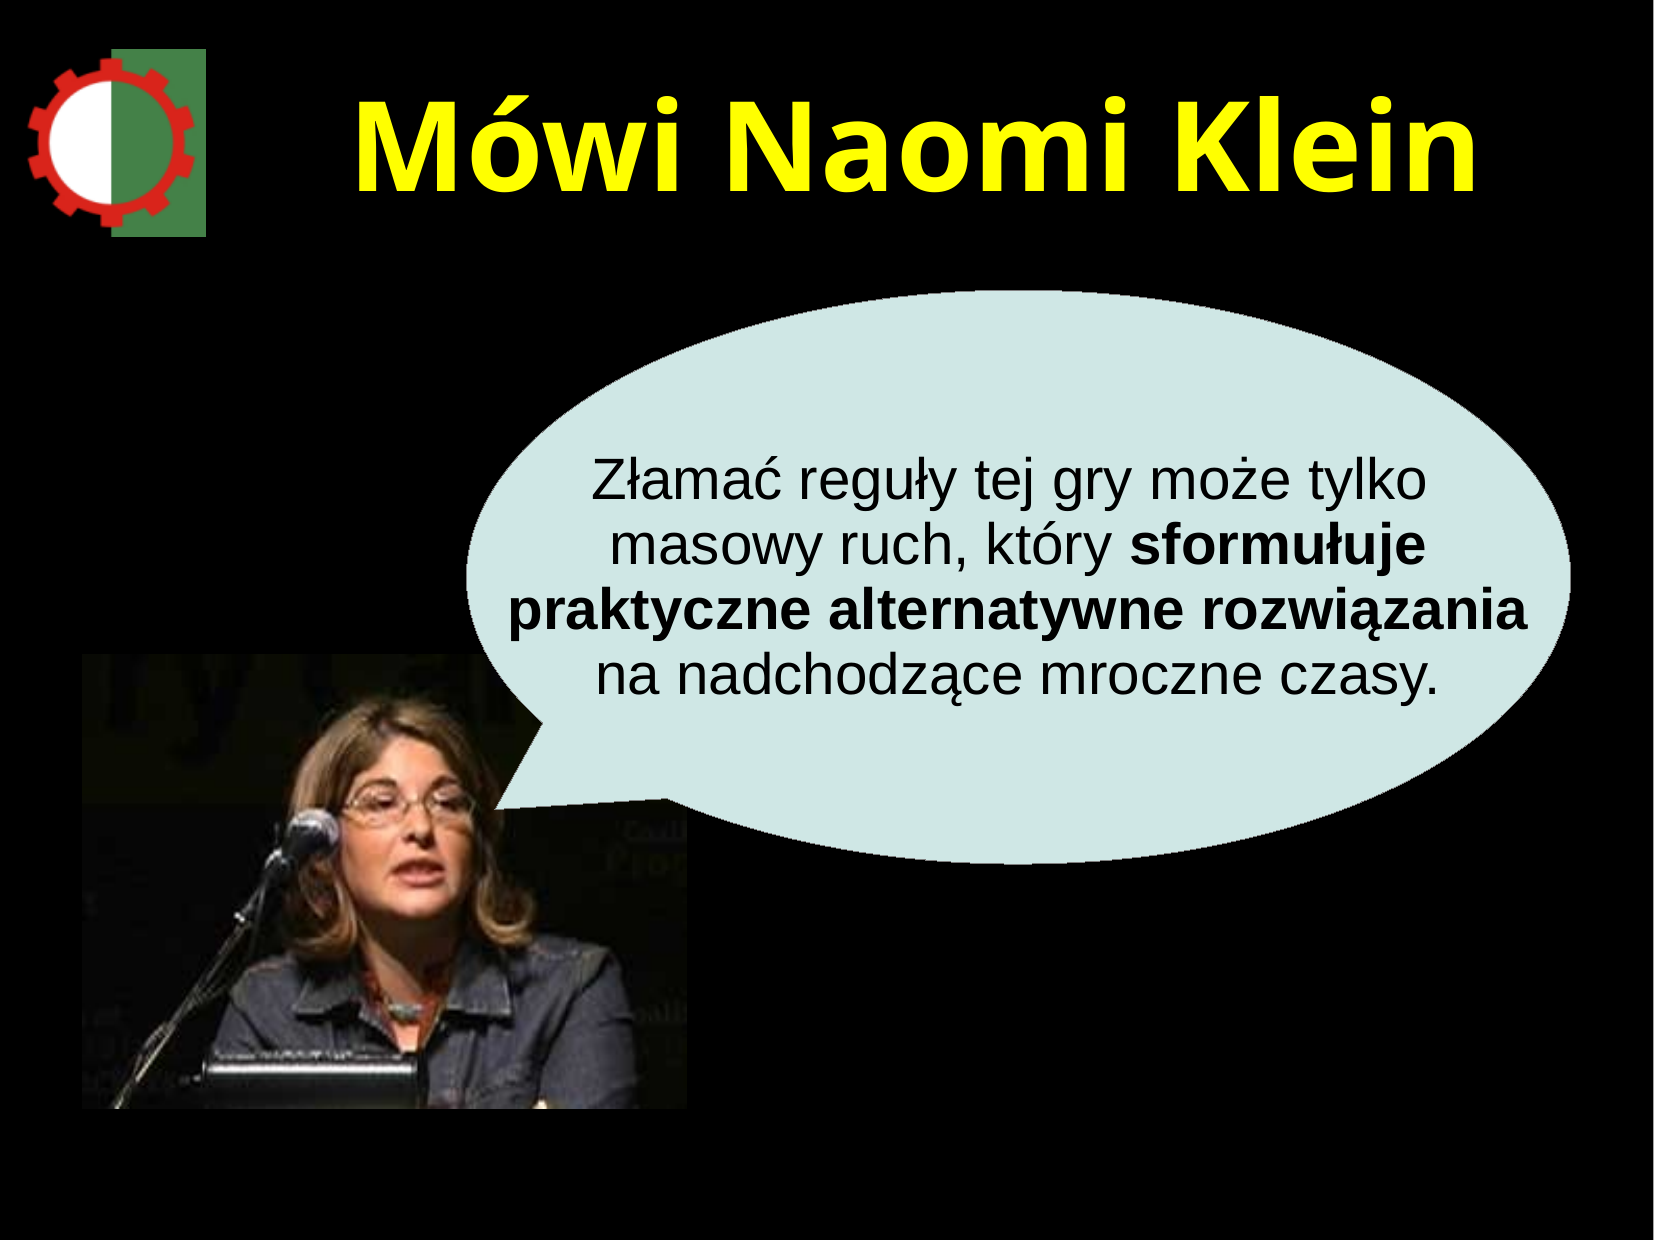

Mówi Naomi Klein
#
Złamać reguły tej gry może tylko
masowy ruch, który sformułuje
 praktyczne alternatywne rozwiązania
na nadchodzące mroczne czasy.